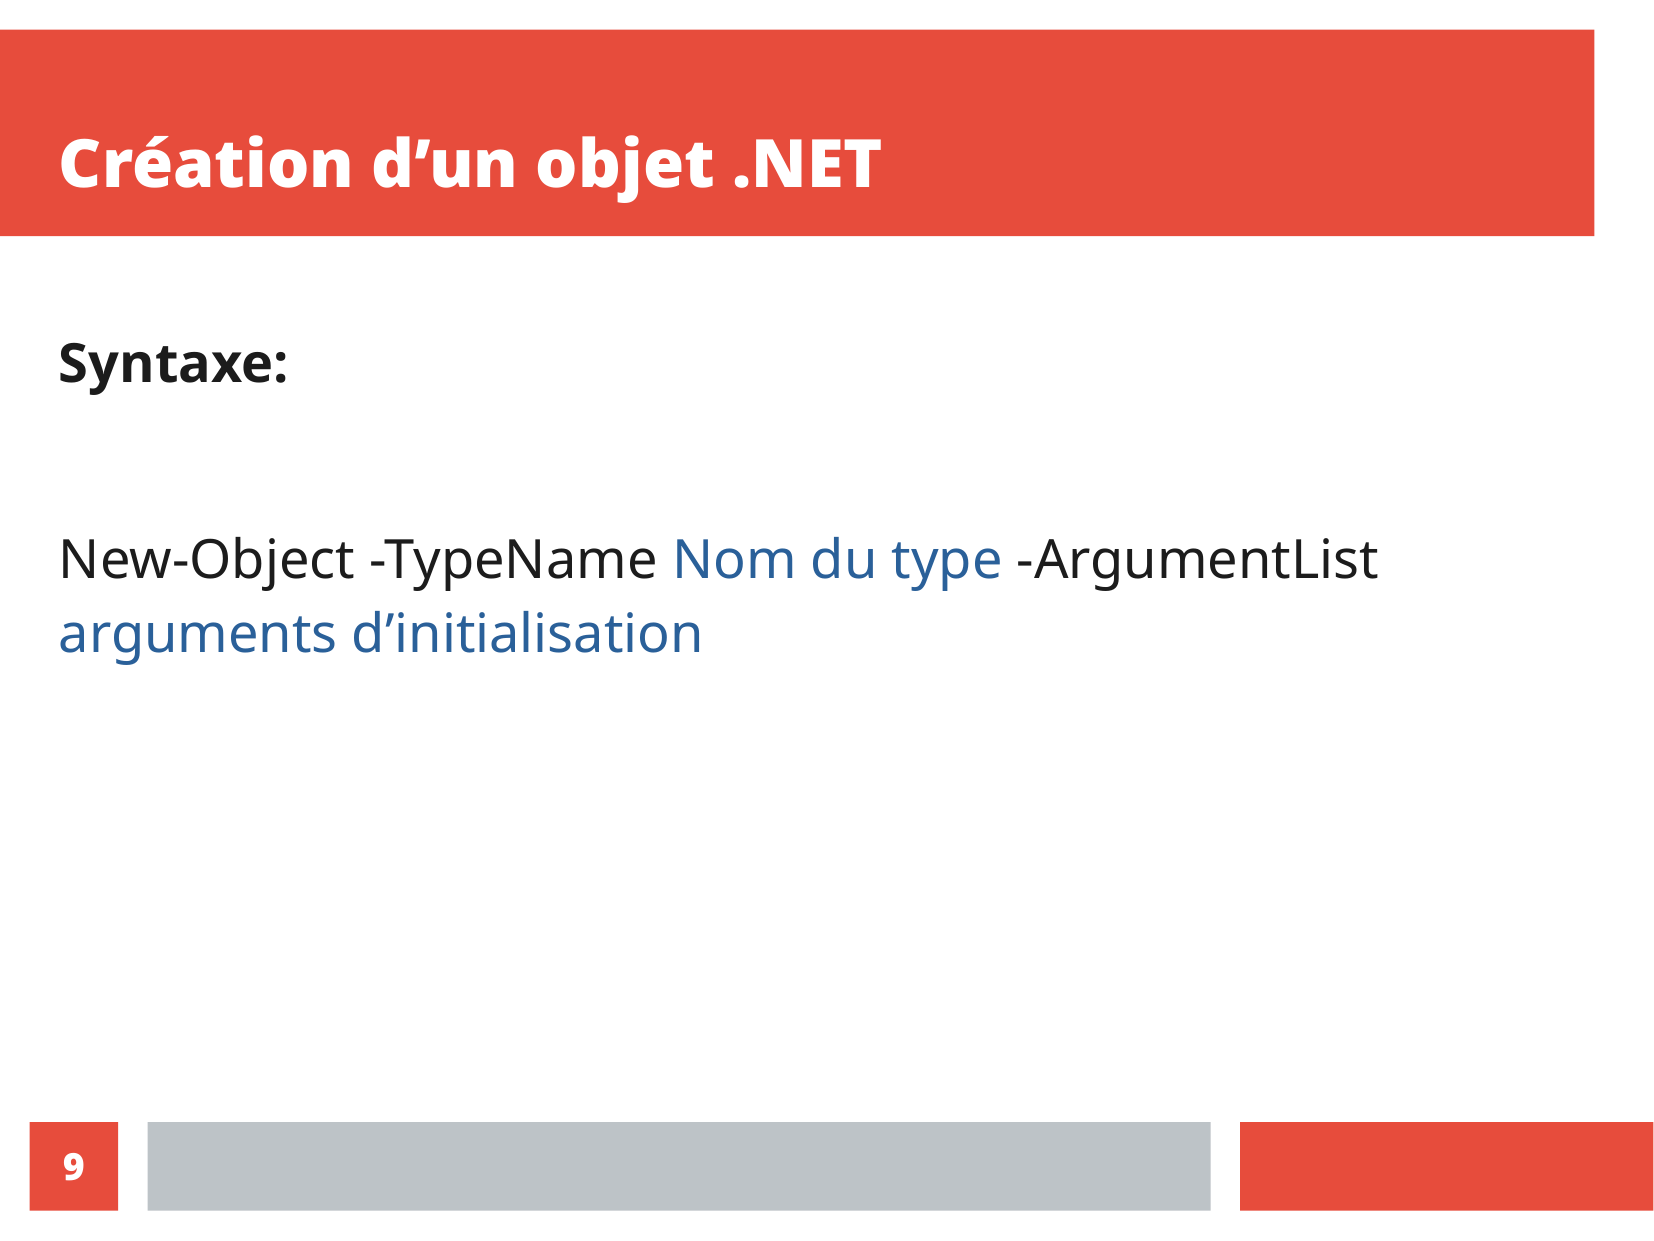

# Création d’un objet .NET
Syntaxe:
New-Object -TypeName Nom du type -ArgumentList arguments d’initialisation
9